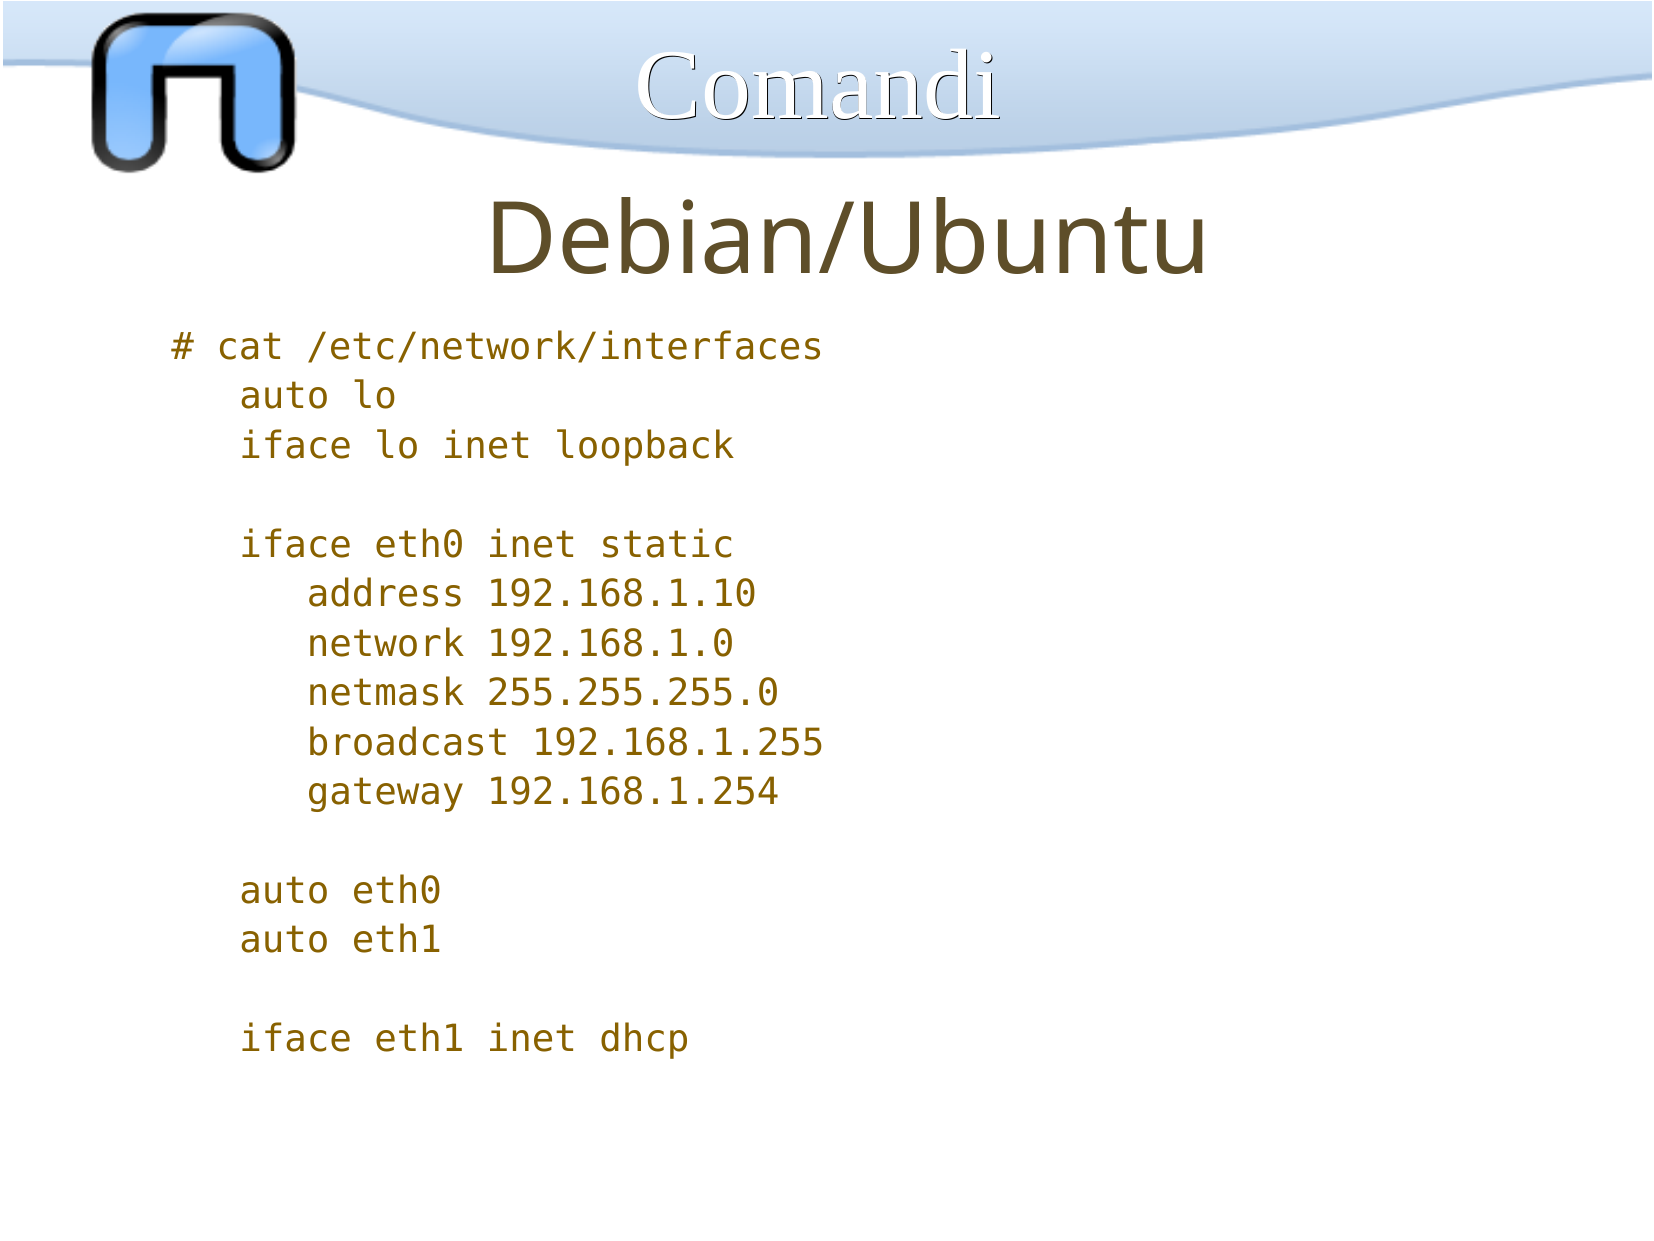

Comandi
# Debian/Ubuntu
# cat /etc/network/interfaces
auto lo
iface lo inet loopback
iface eth0 inet static
 address 192.168.1.10
 network 192.168.1.0
 netmask 255.255.255.0
 broadcast 192.168.1.255
 gateway 192.168.1.254
auto eth0
auto eth1
iface eth1 inet dhcp